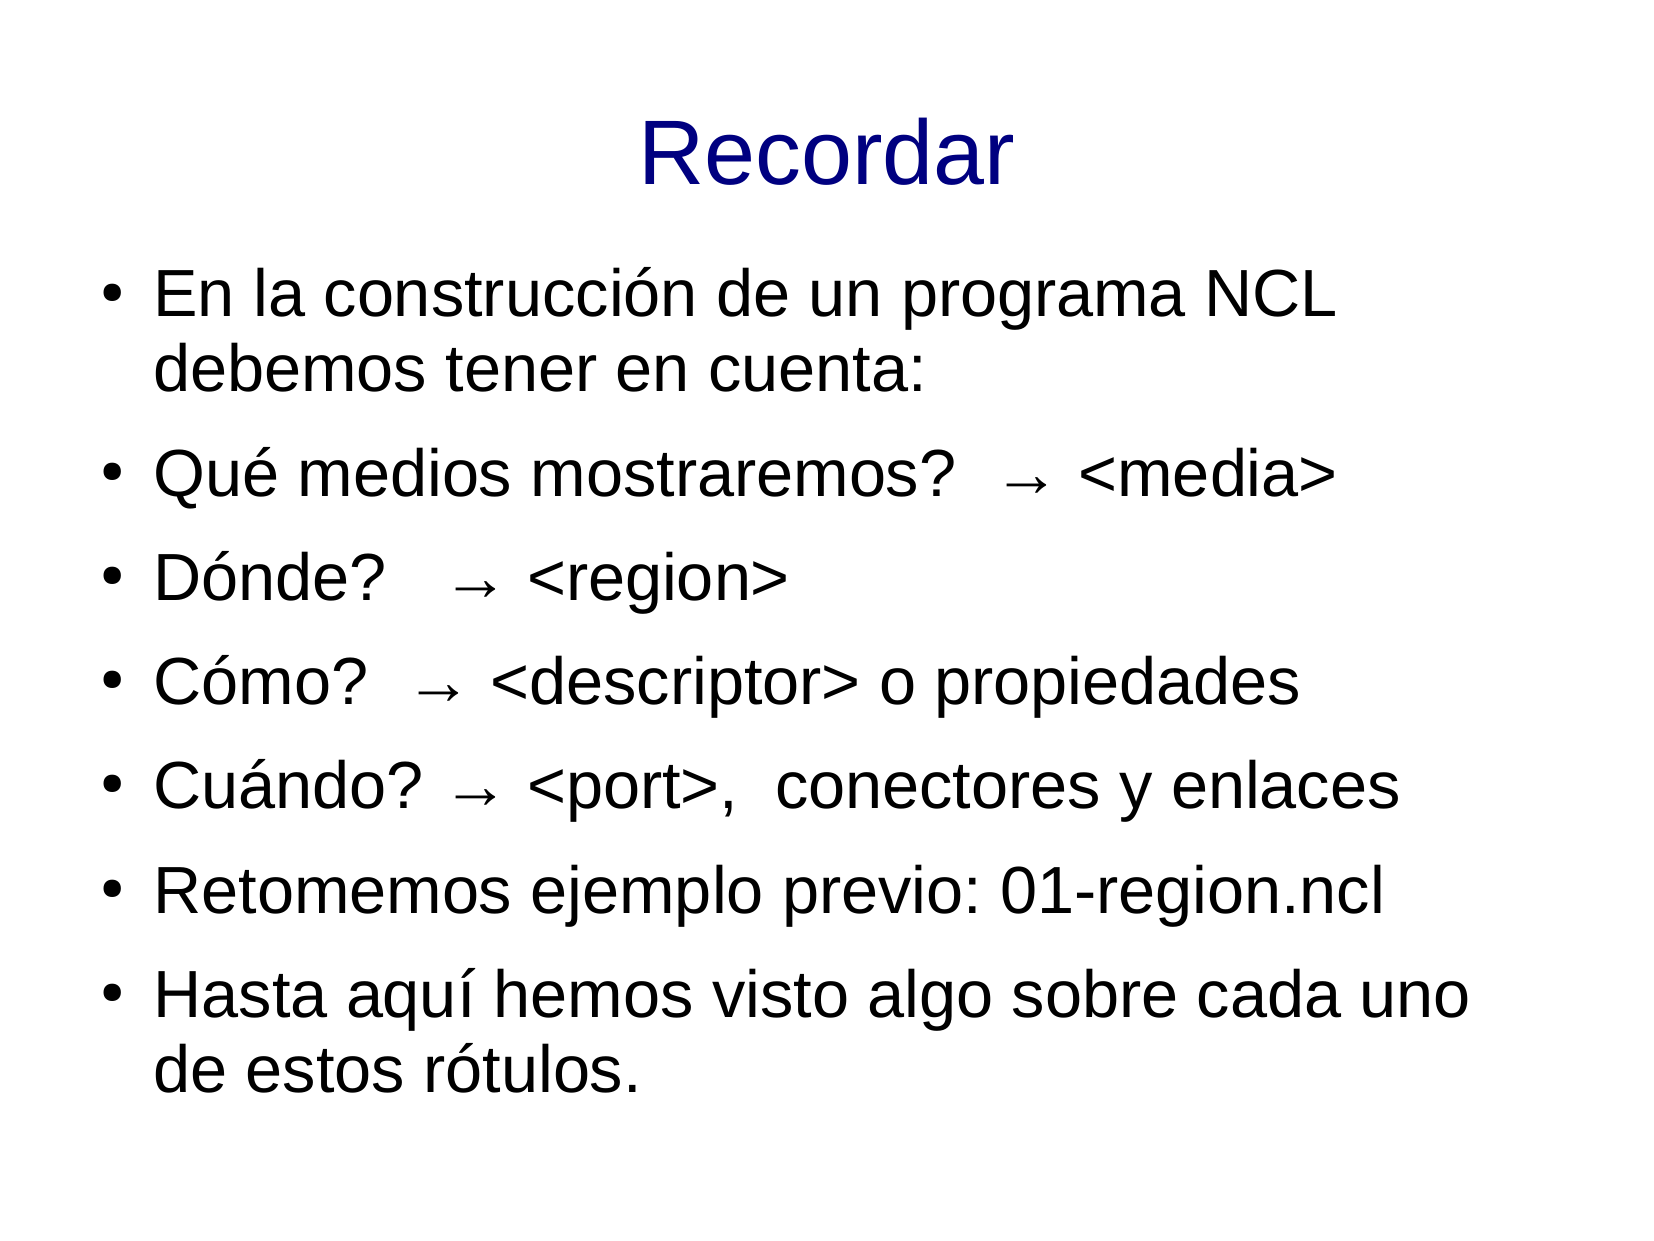

# Recordar
En la construcción de un programa NCL debemos tener en cuenta:
Qué medios mostraremos? → <media>
Dónde? → <region>
Cómo? → <descriptor> o propiedades
Cuándo? → <port>, conectores y enlaces
Retomemos ejemplo previo: 01-region.ncl
Hasta aquí hemos visto algo sobre cada uno de estos rótulos.